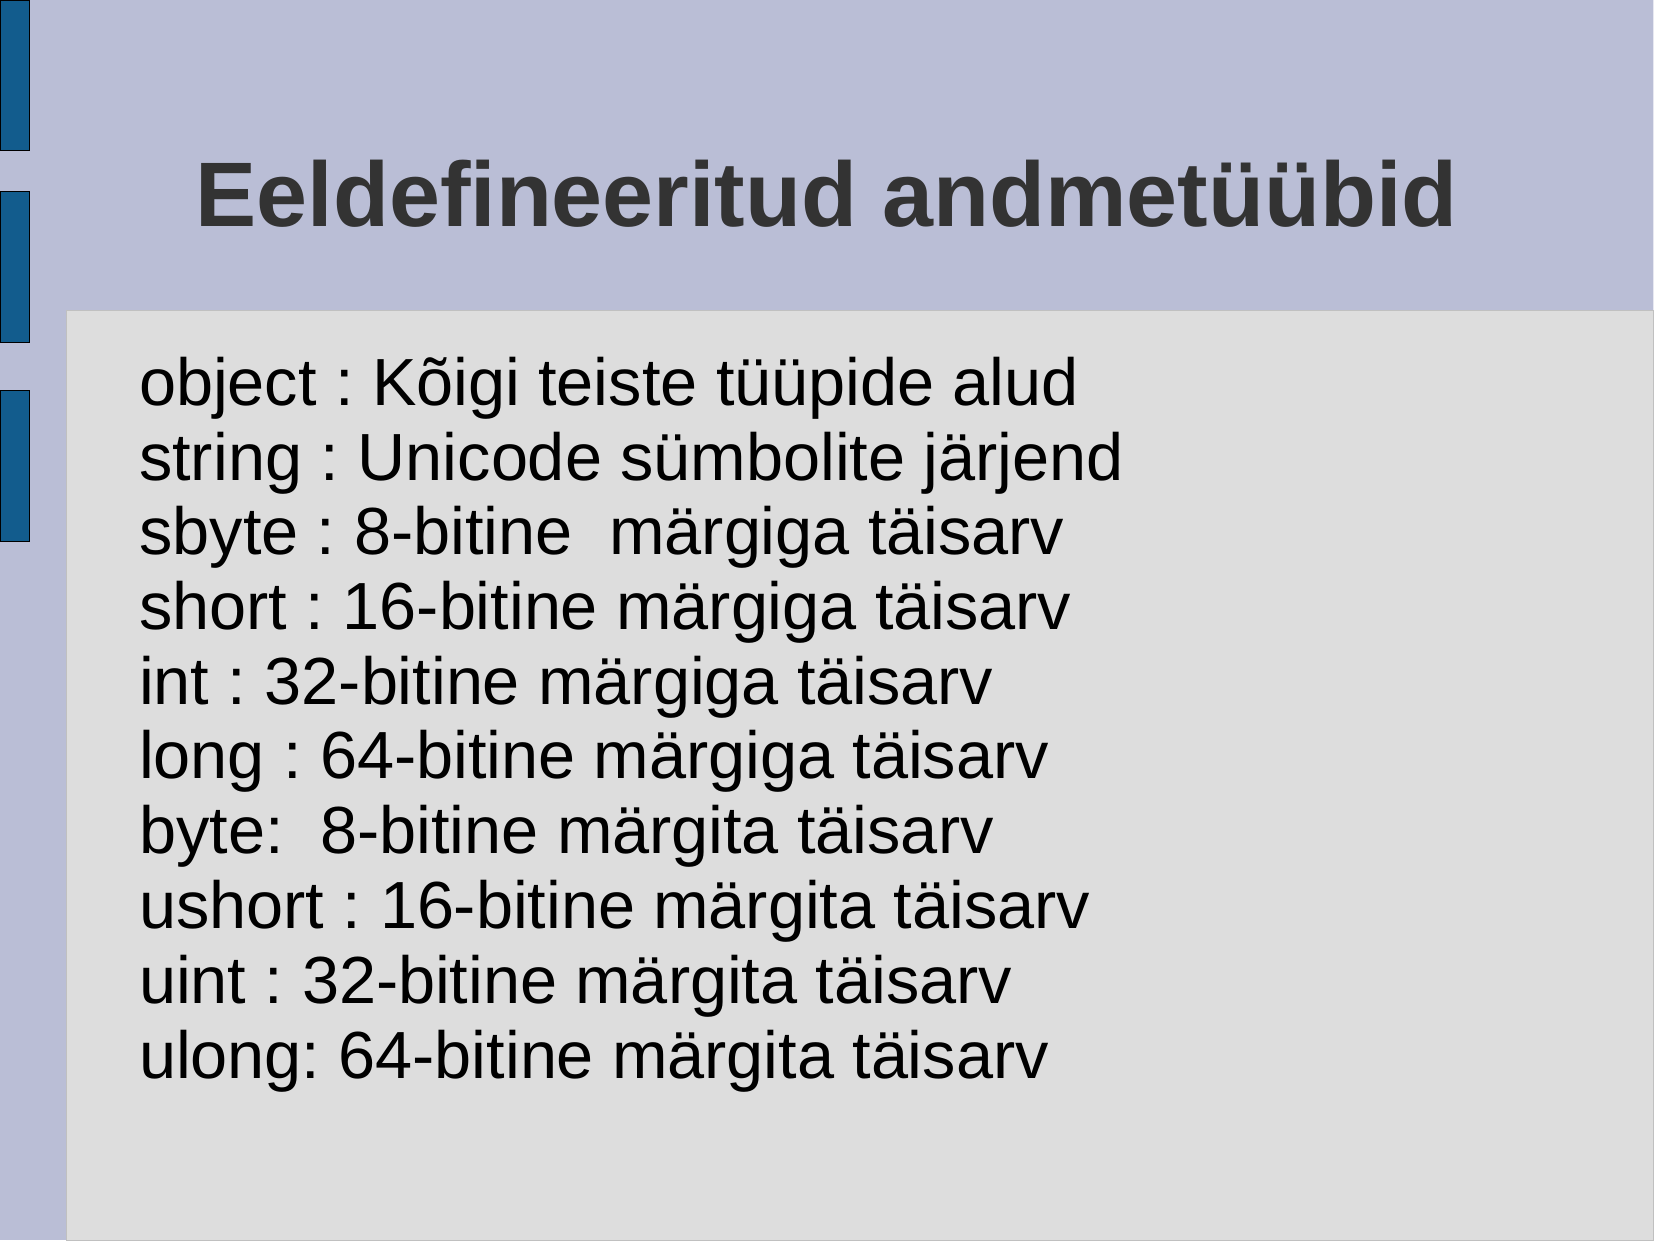

# Eeldefineeritud andmetüübid
object : Kõigi teiste tüüpide alud
string : Unicode sümbolite järjend
sbyte : 8-bitine märgiga täisarv
short : 16-bitine märgiga täisarv
int : 32-bitine märgiga täisarv
long : 64-bitine märgiga täisarv
byte: 8-bitine märgita täisarv
ushort : 16-bitine märgita täisarv
uint : 32-bitine märgita täisarv
ulong: 64-bitine märgita täisarv